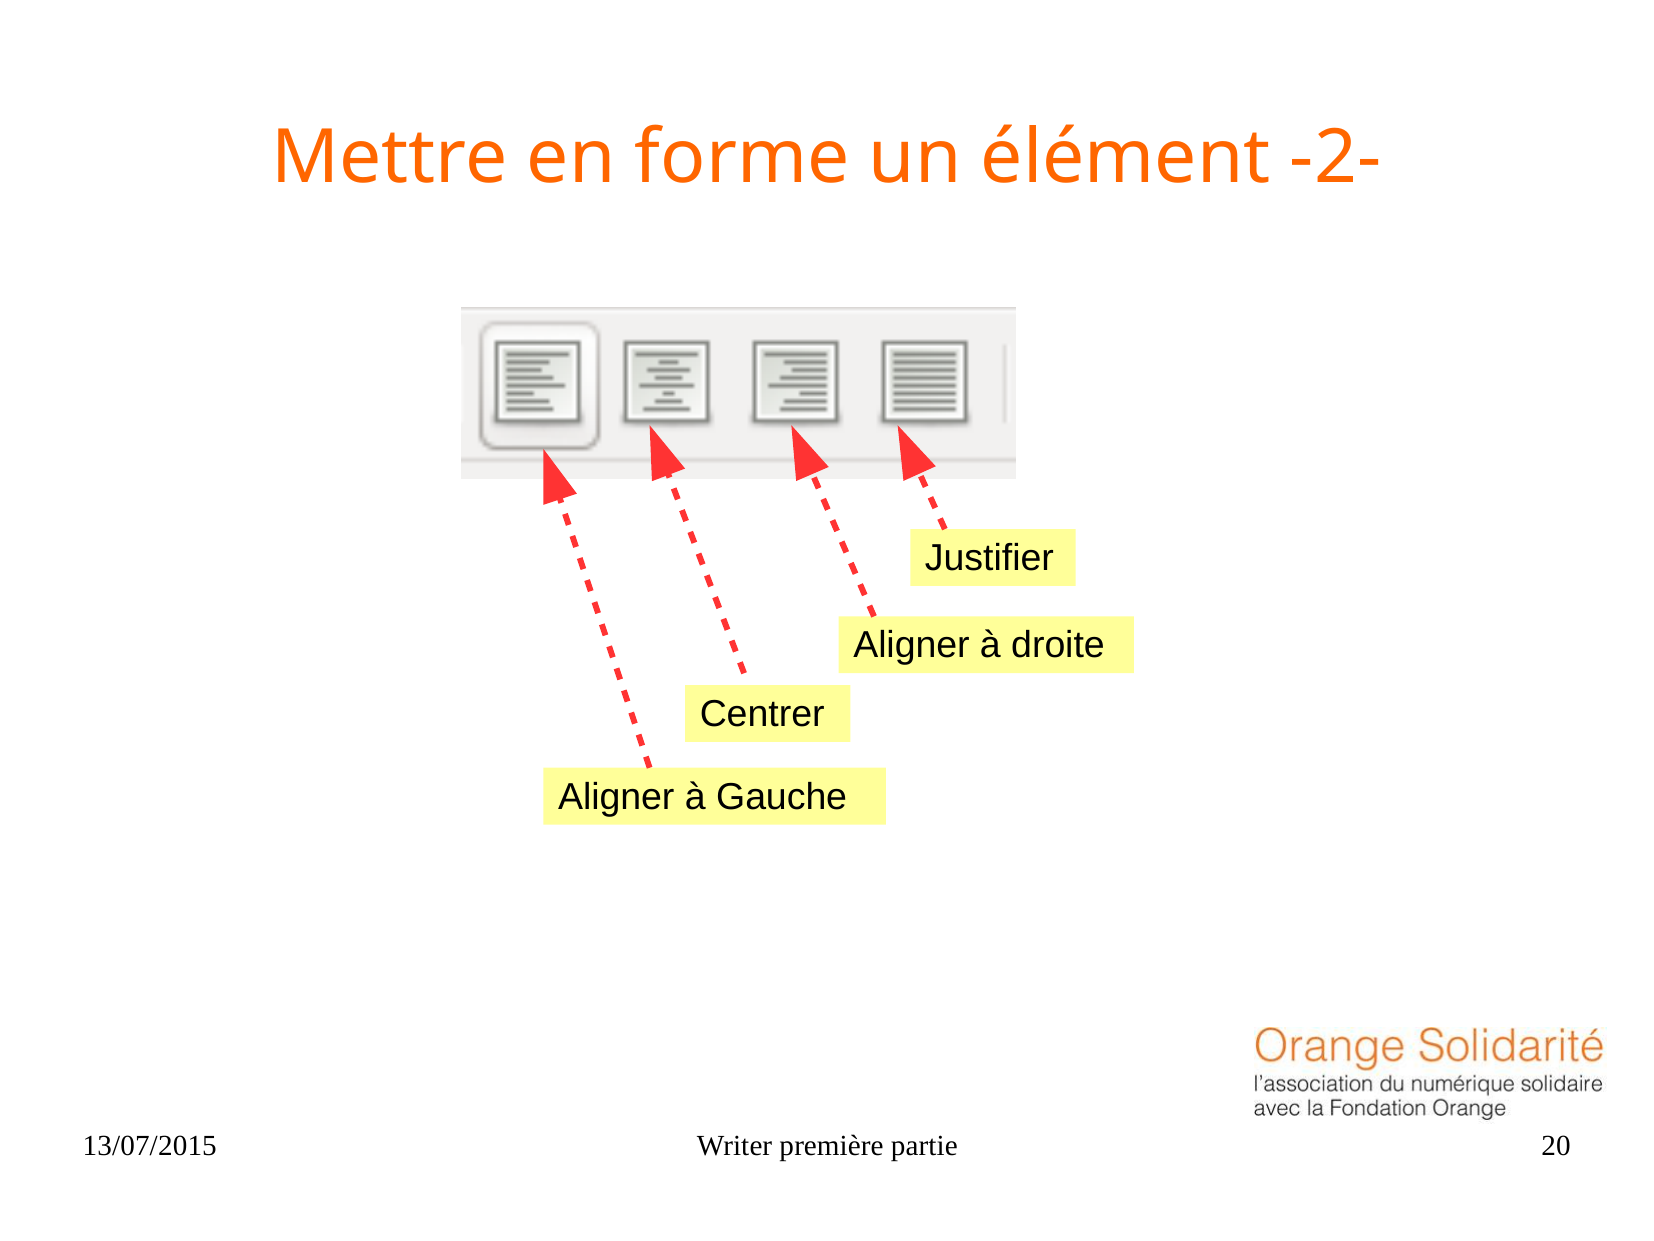

# Mettre en forme un élément -2-
Justifier
Aligner à droite
Centrer
Aligner à Gauche
13/07/2015
Writer première partie
20